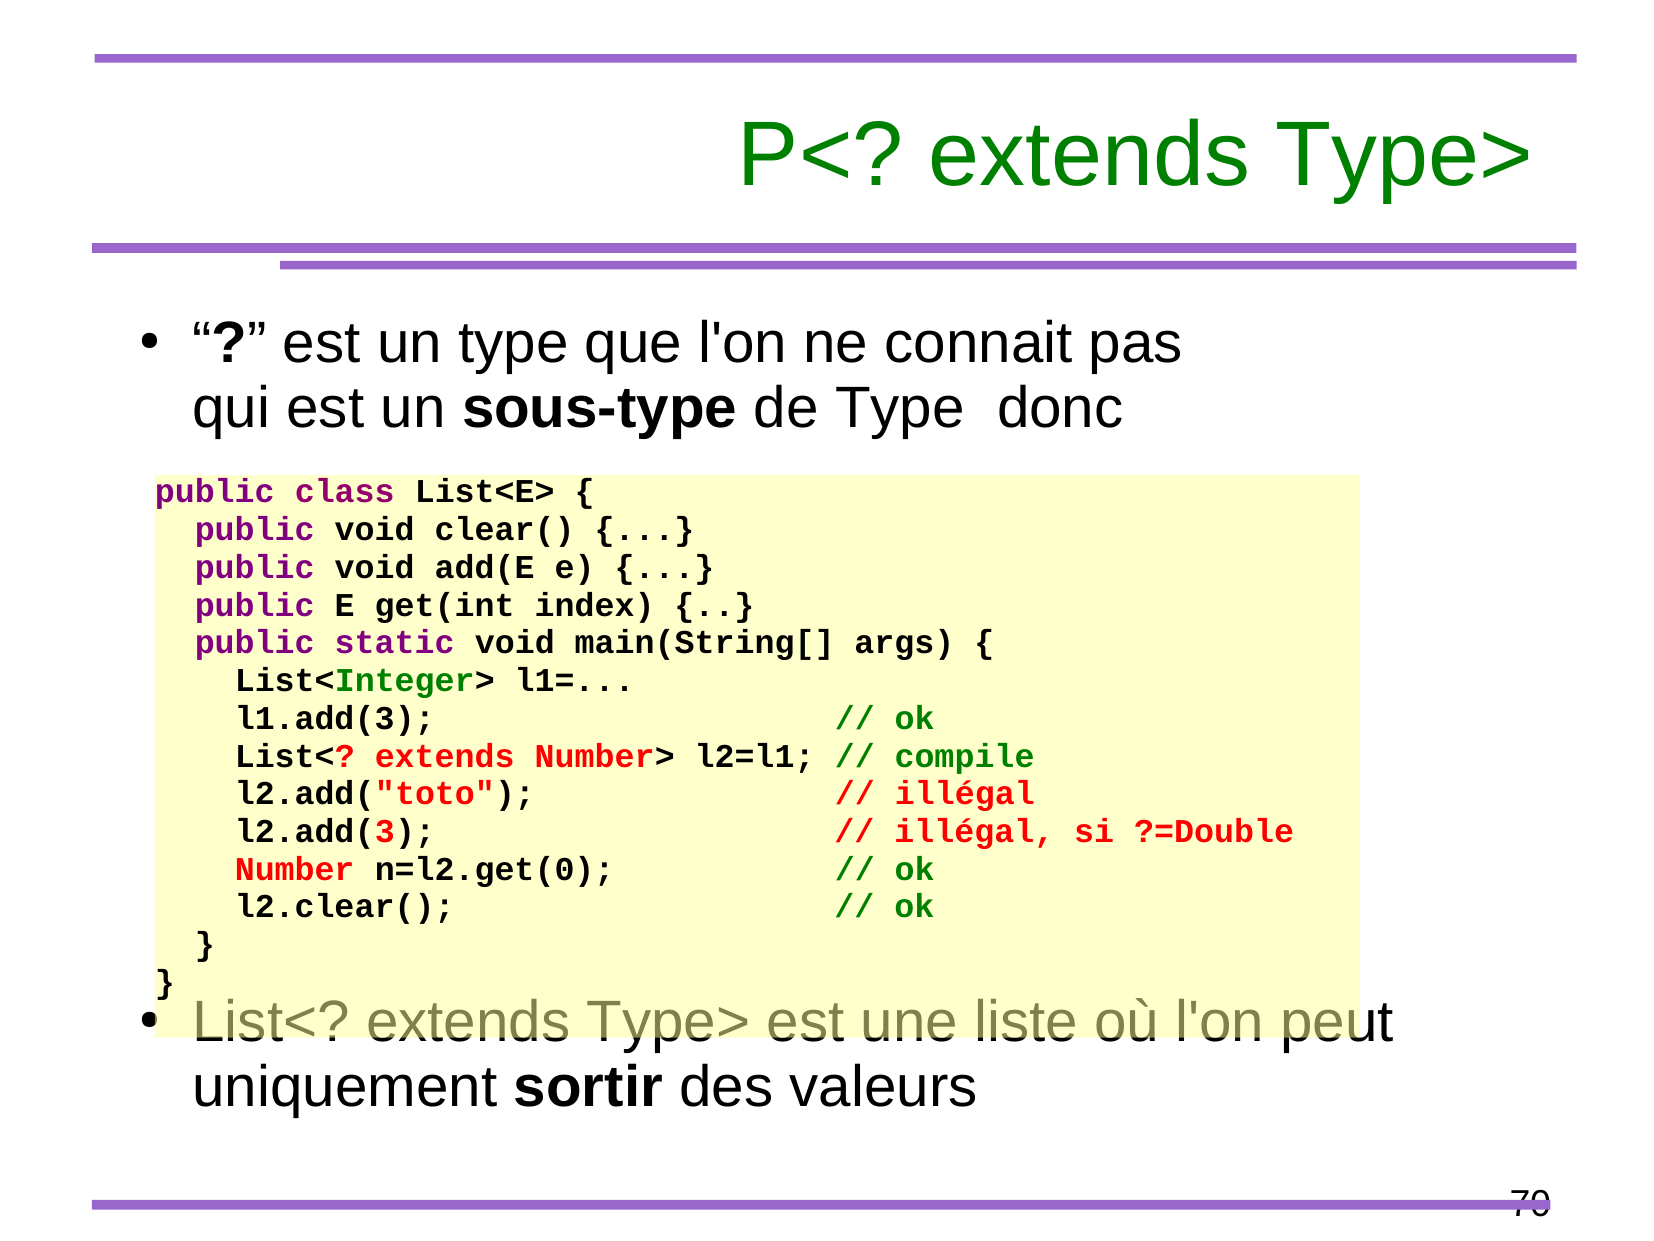

# P<? extends Type>
“?” est un type que l'on ne connait pas
qui est un sous-type de Type donc
List<? extends Type> est une liste où l'on peut uniquement sortir des valeurs
public class List<E> {
 public void clear() {...}
 public void add(E e) {...}
 public E get(int index) {..}
 public static void main(String[] args) {
 List<Integer> l1=...
 l1.add(3); // ok
 List<? extends Number> l2=l1; // compile
 l2.add("toto"); // illégal
 l2.add(3); // illégal, si ?=Double
 Number n=l2.get(0); // ok
 l2.clear(); // ok
 }
}